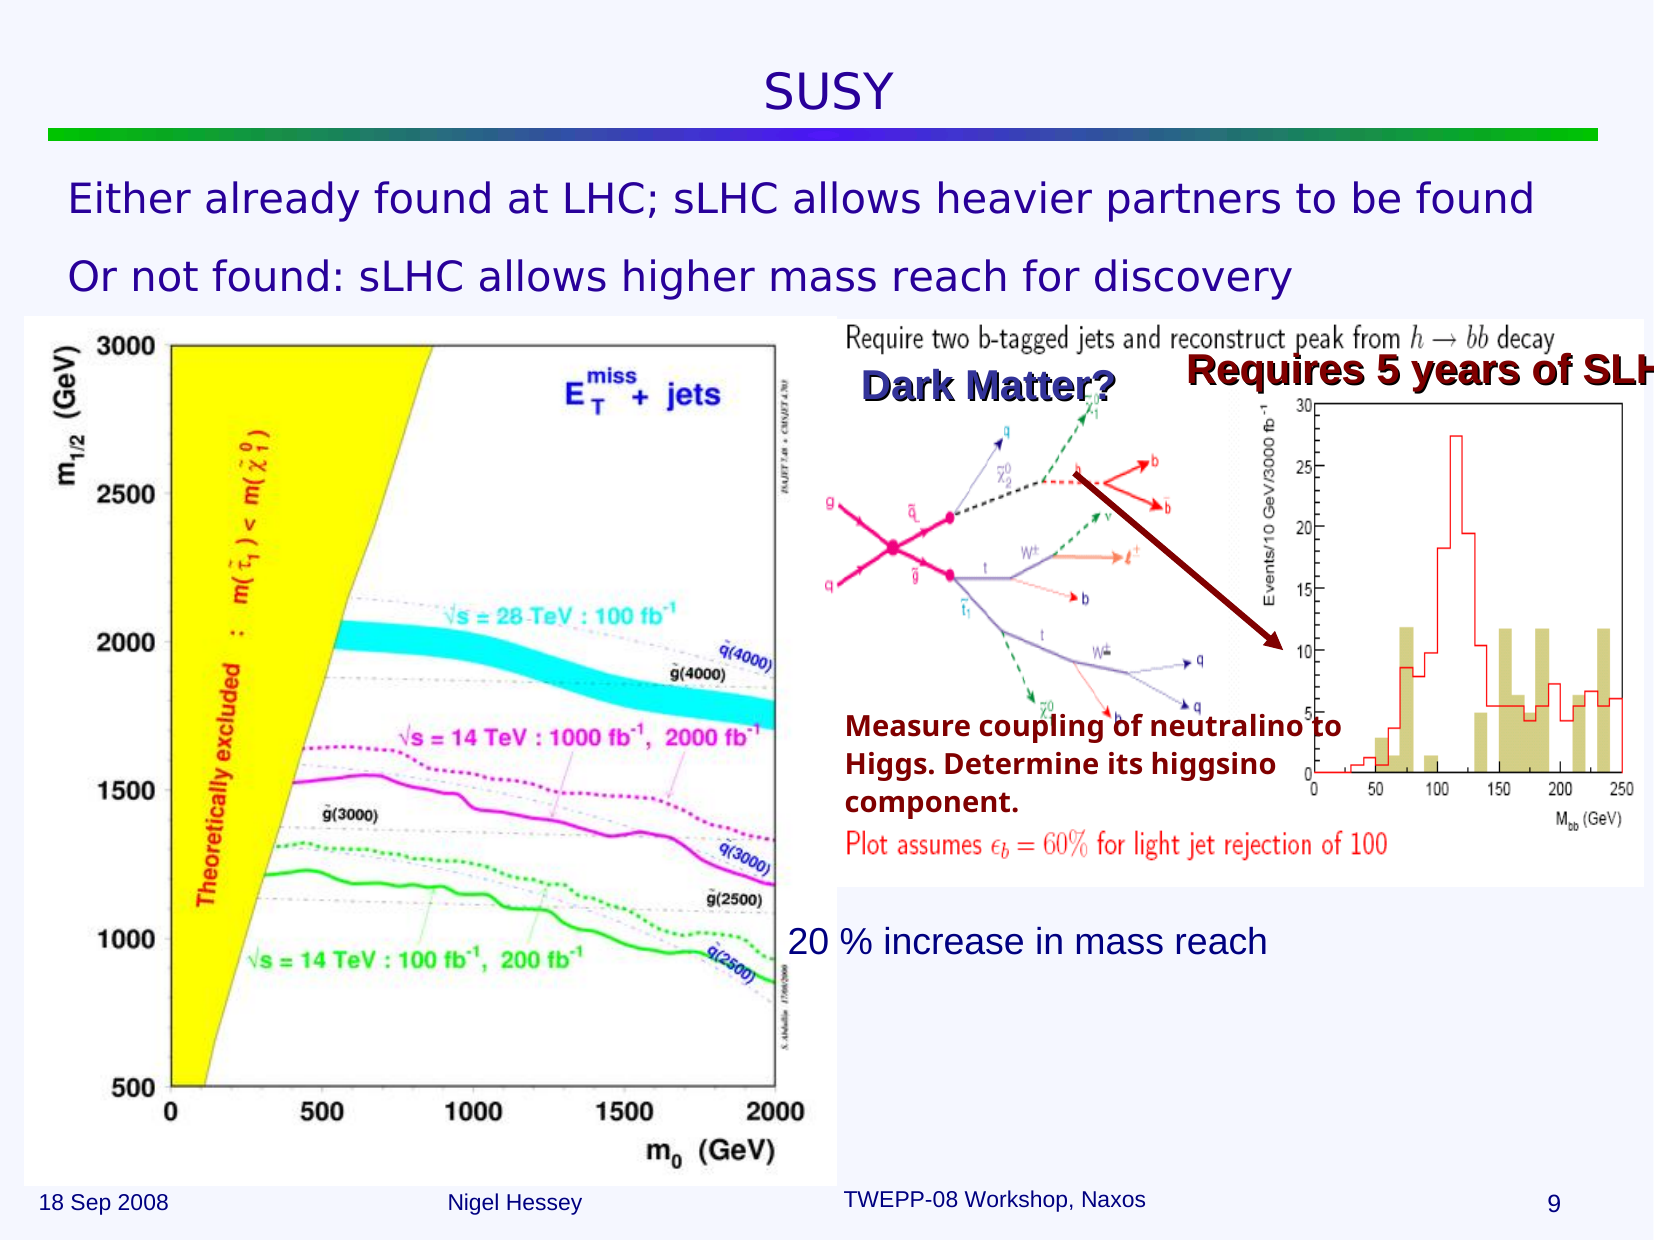

# SUSY
Either already found at LHC; sLHC allows heavier partners to be found
Or not found: sLHC allows higher mass reach for discovery
Requires 5 years of SLHC
Dark Matter?
Measure coupling of neutralino to Higgs. Determine its higgsino component.
20 % increase in mass reach